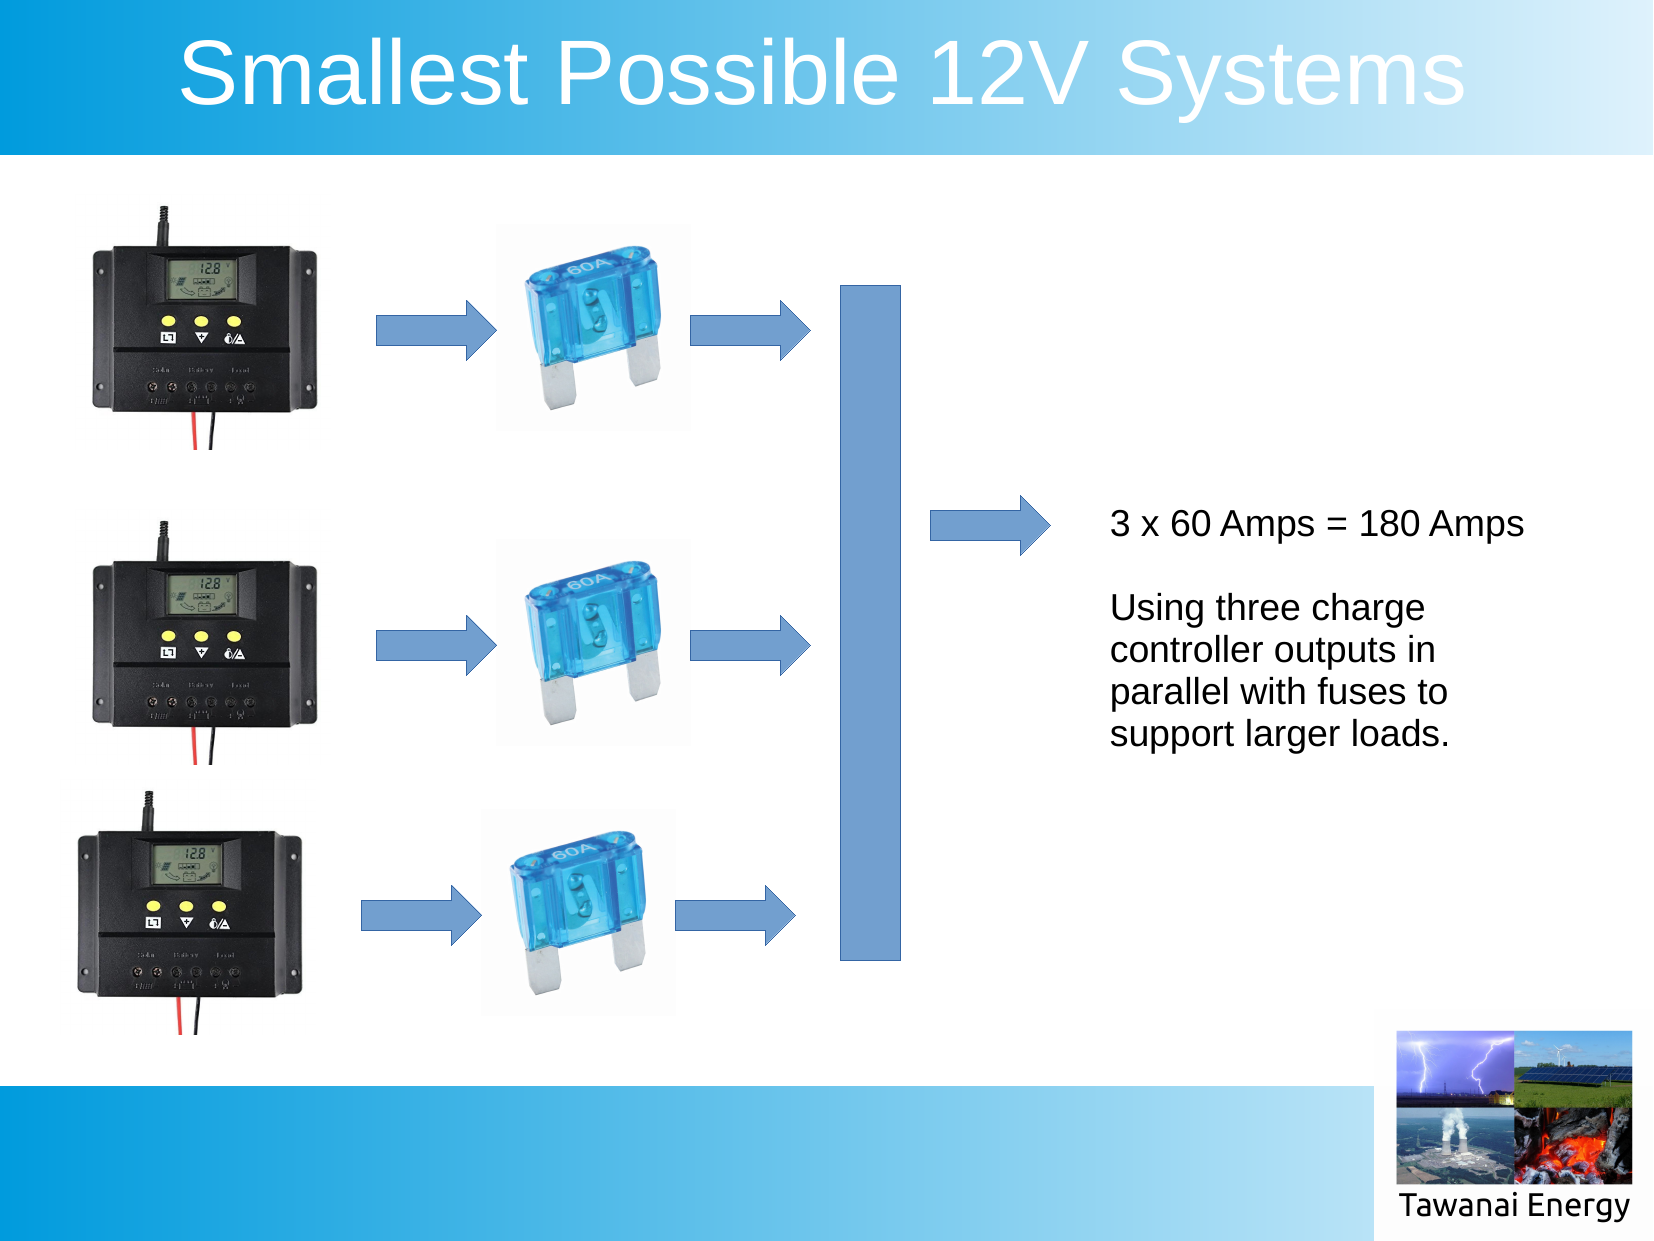

# Smallest Possible 12V Systems
3 x 60 Amps = 180 Amps
Using three charge controller outputs in parallel with fuses to support larger loads.